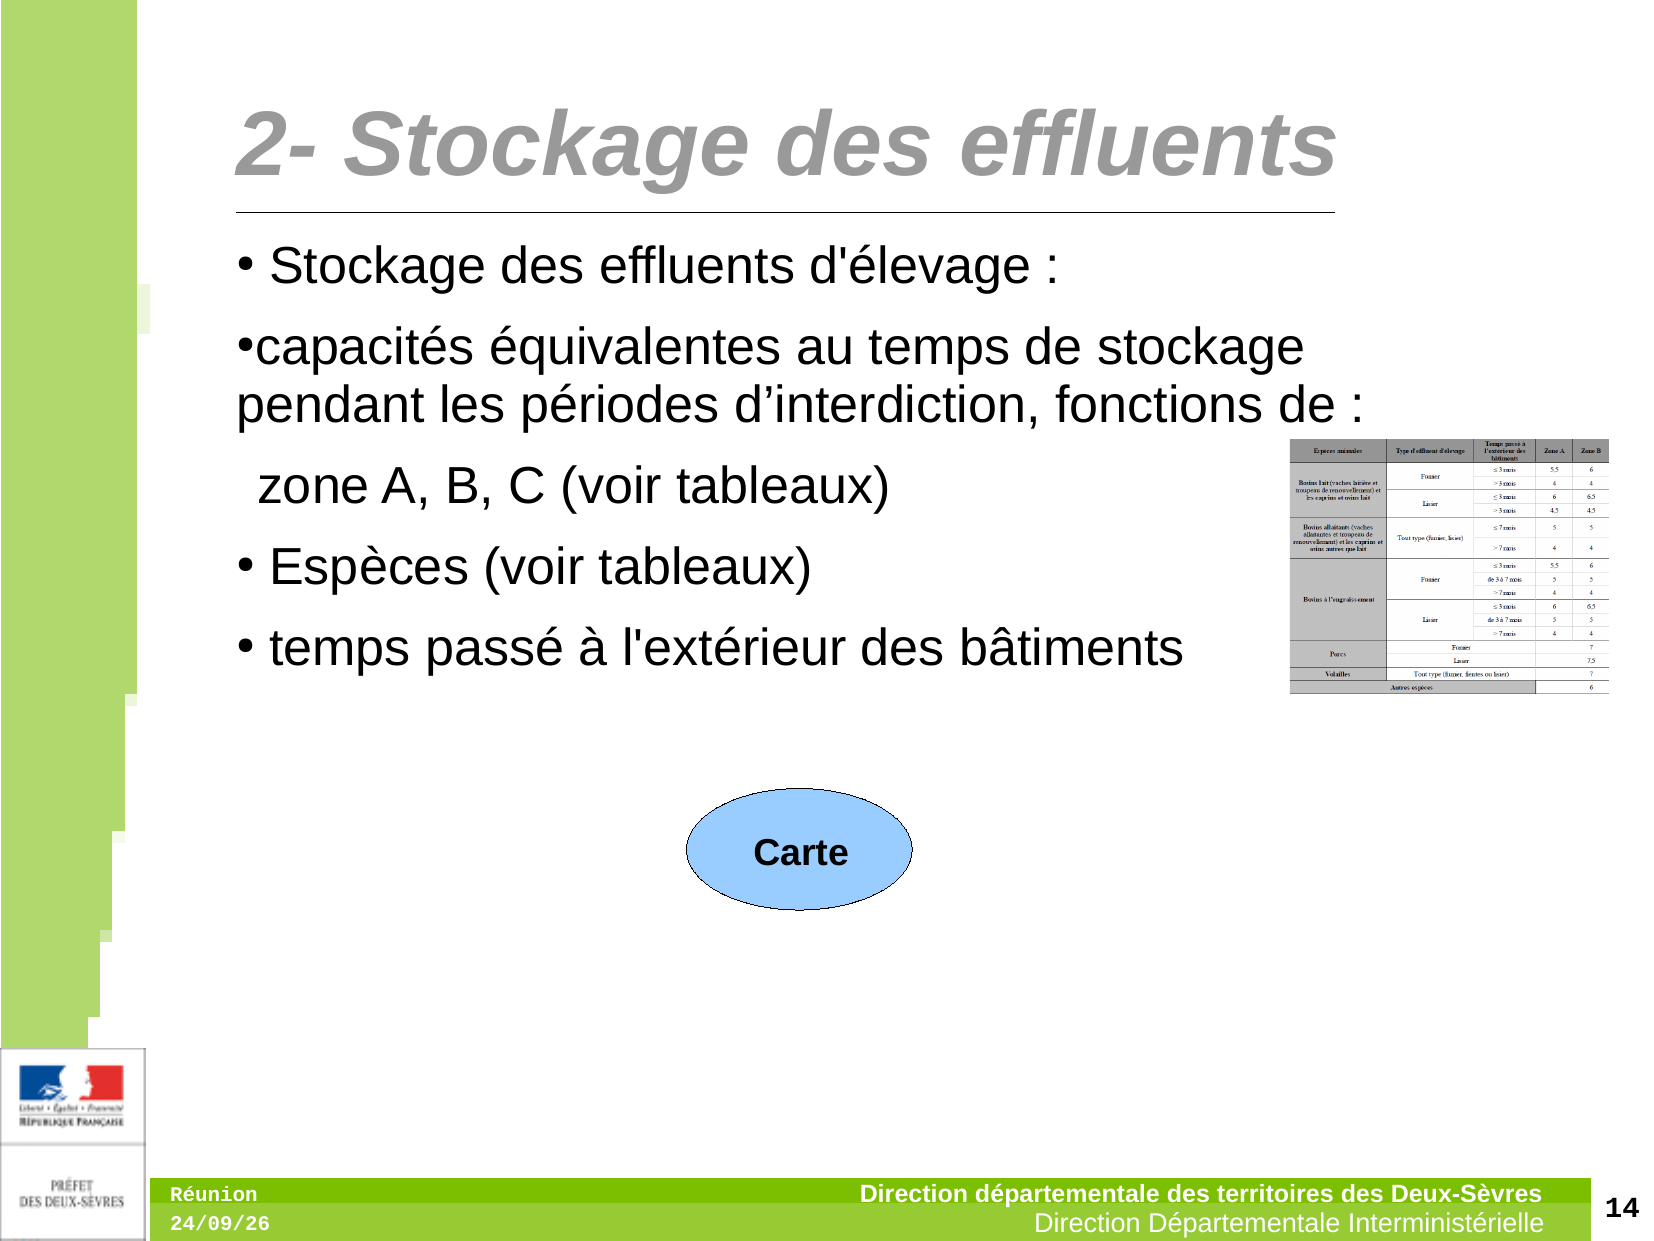

2- Stockage des effluents
# Stockage des effluents d'élevage :
capacités équivalentes au temps de stockage pendant les périodes d’interdiction, fonctions de :
 zone A, B, C (voir tableaux)
 Espèces (voir tableaux)
 temps passé à l'extérieur des bâtiments
Carte
Réunion